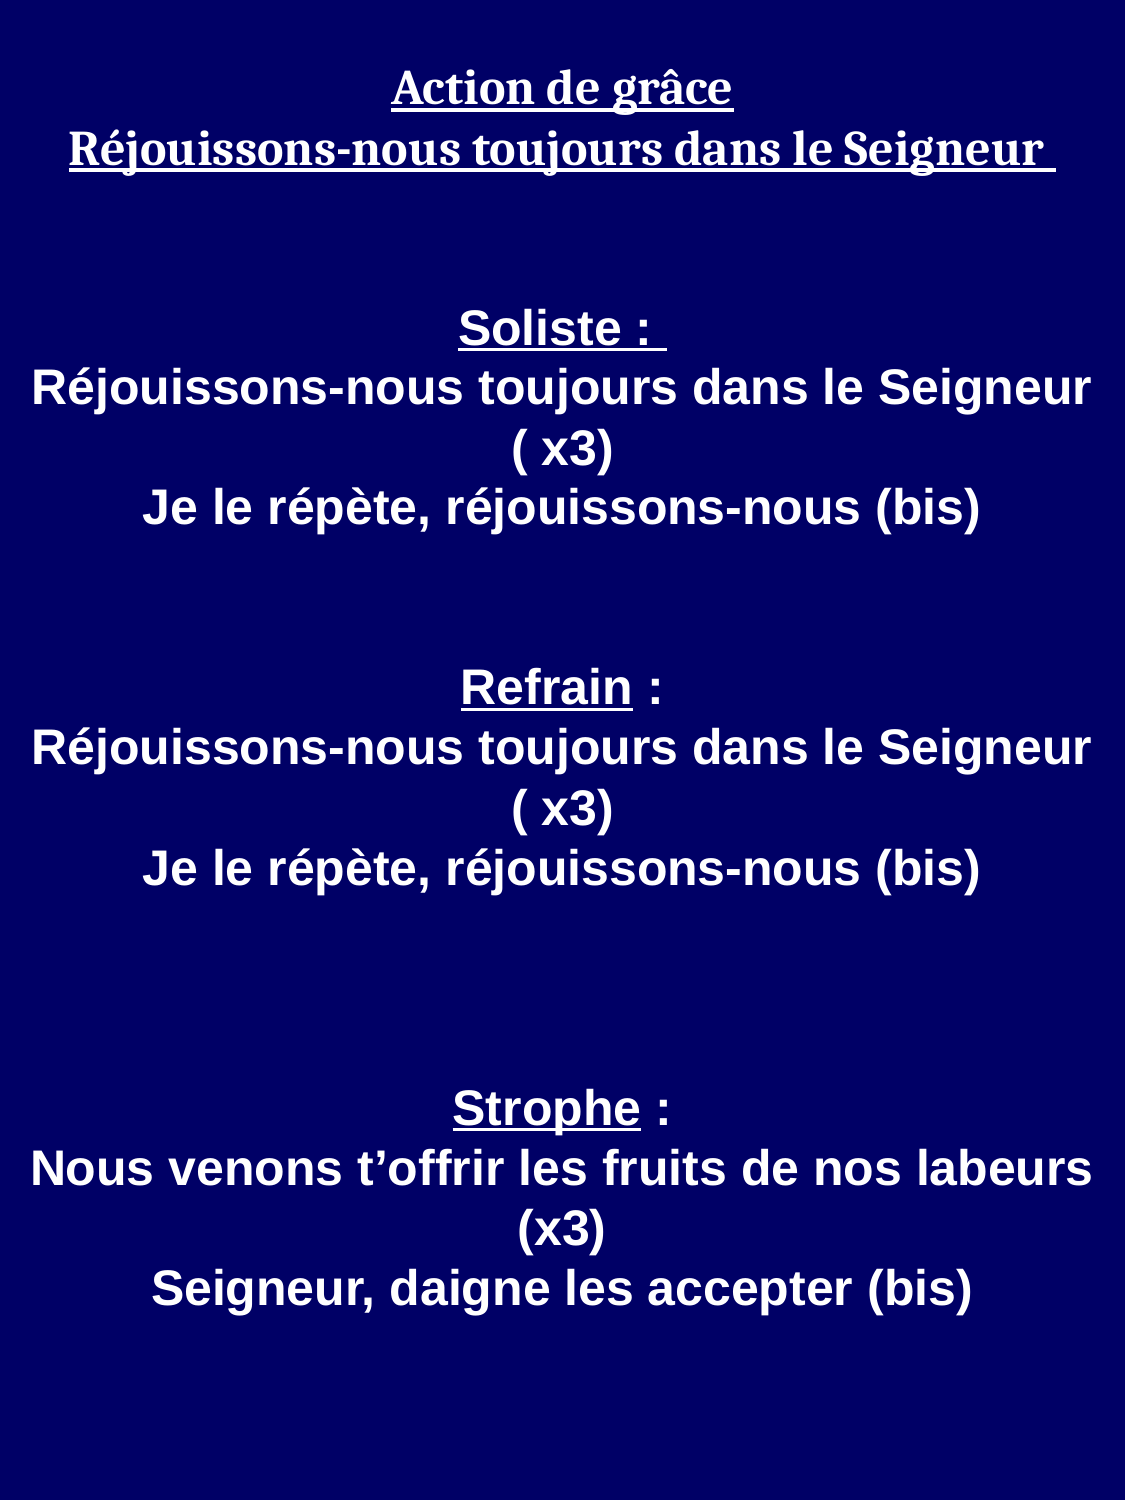

Action de grâce
Réjouissons-nous toujours dans le Seigneur
Soliste :
Réjouissons-nous toujours dans le Seigneur
( x3)
Je le répète, réjouissons-nous (bis)
Refrain :
Réjouissons-nous toujours dans le Seigneur
( x3)
Je le répète, réjouissons-nous (bis)
Strophe :
Nous venons t’offrir les fruits de nos labeurs (x3)
Seigneur, daigne les accepter (bis)